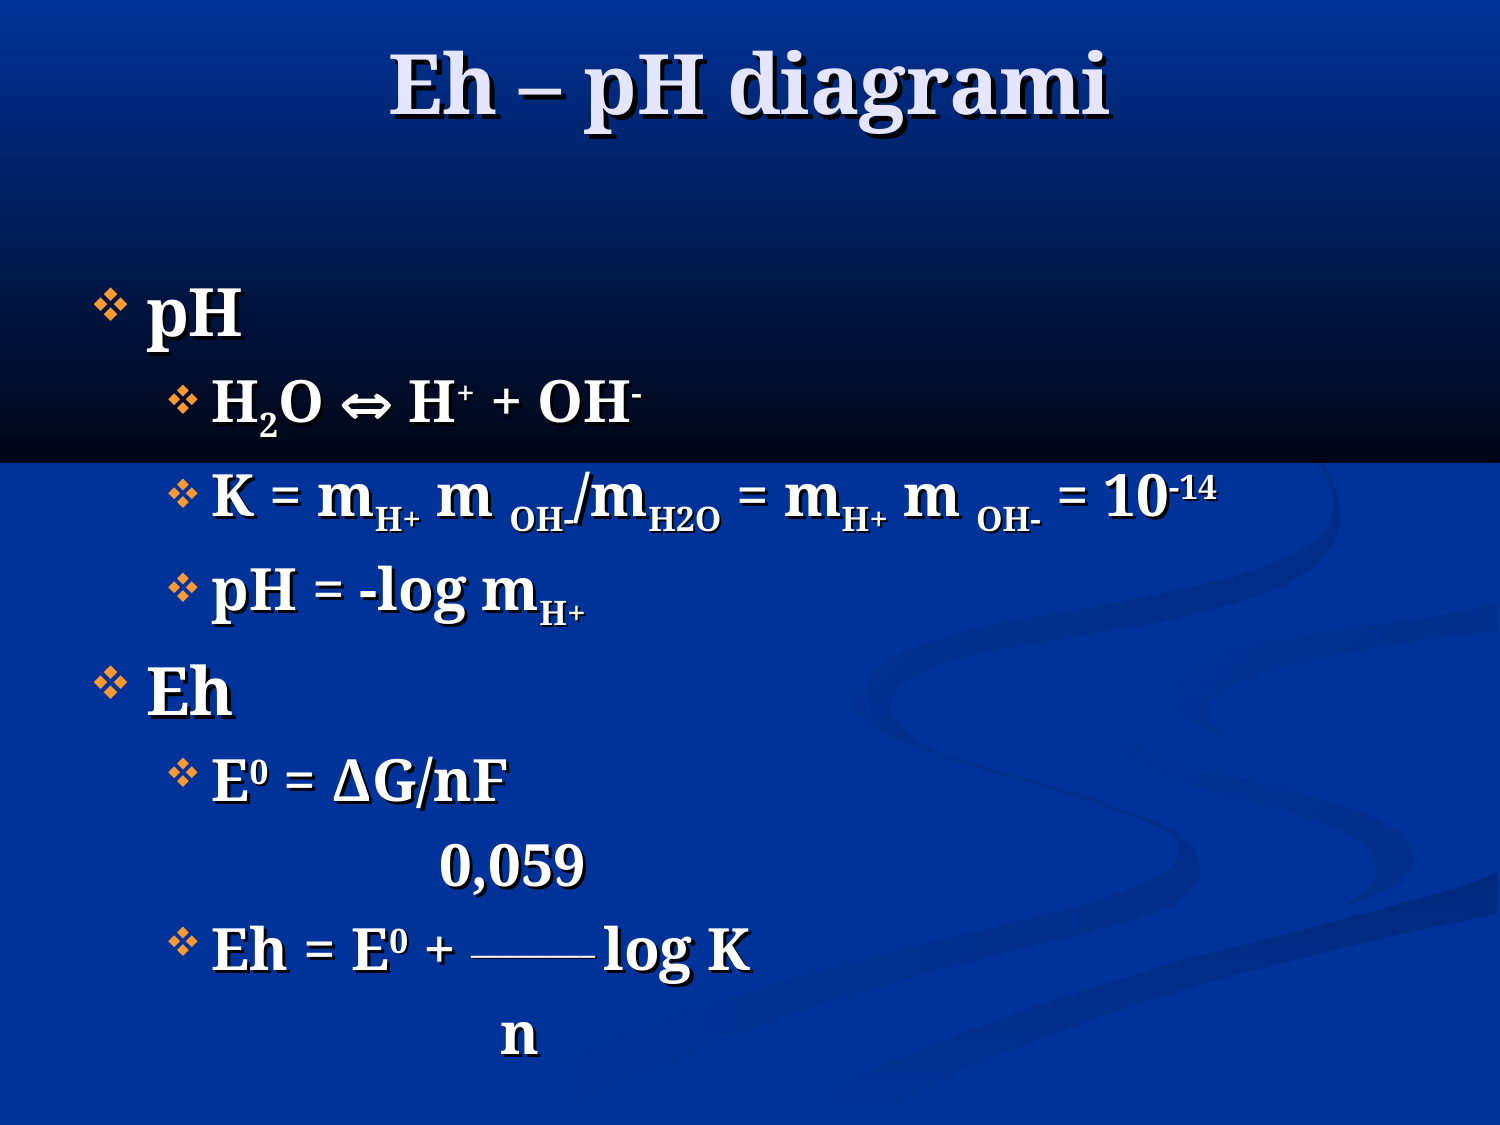

# Eh – pH diagrami
pH
H2O  H+ + OH-
K = mH+ m OH-/mH2O = mH+ m OH- = 10-14
pH = -log mH+
Eh
E0 = ΔG/nF
 0,059
Eh = E0 + ________ log K
 n